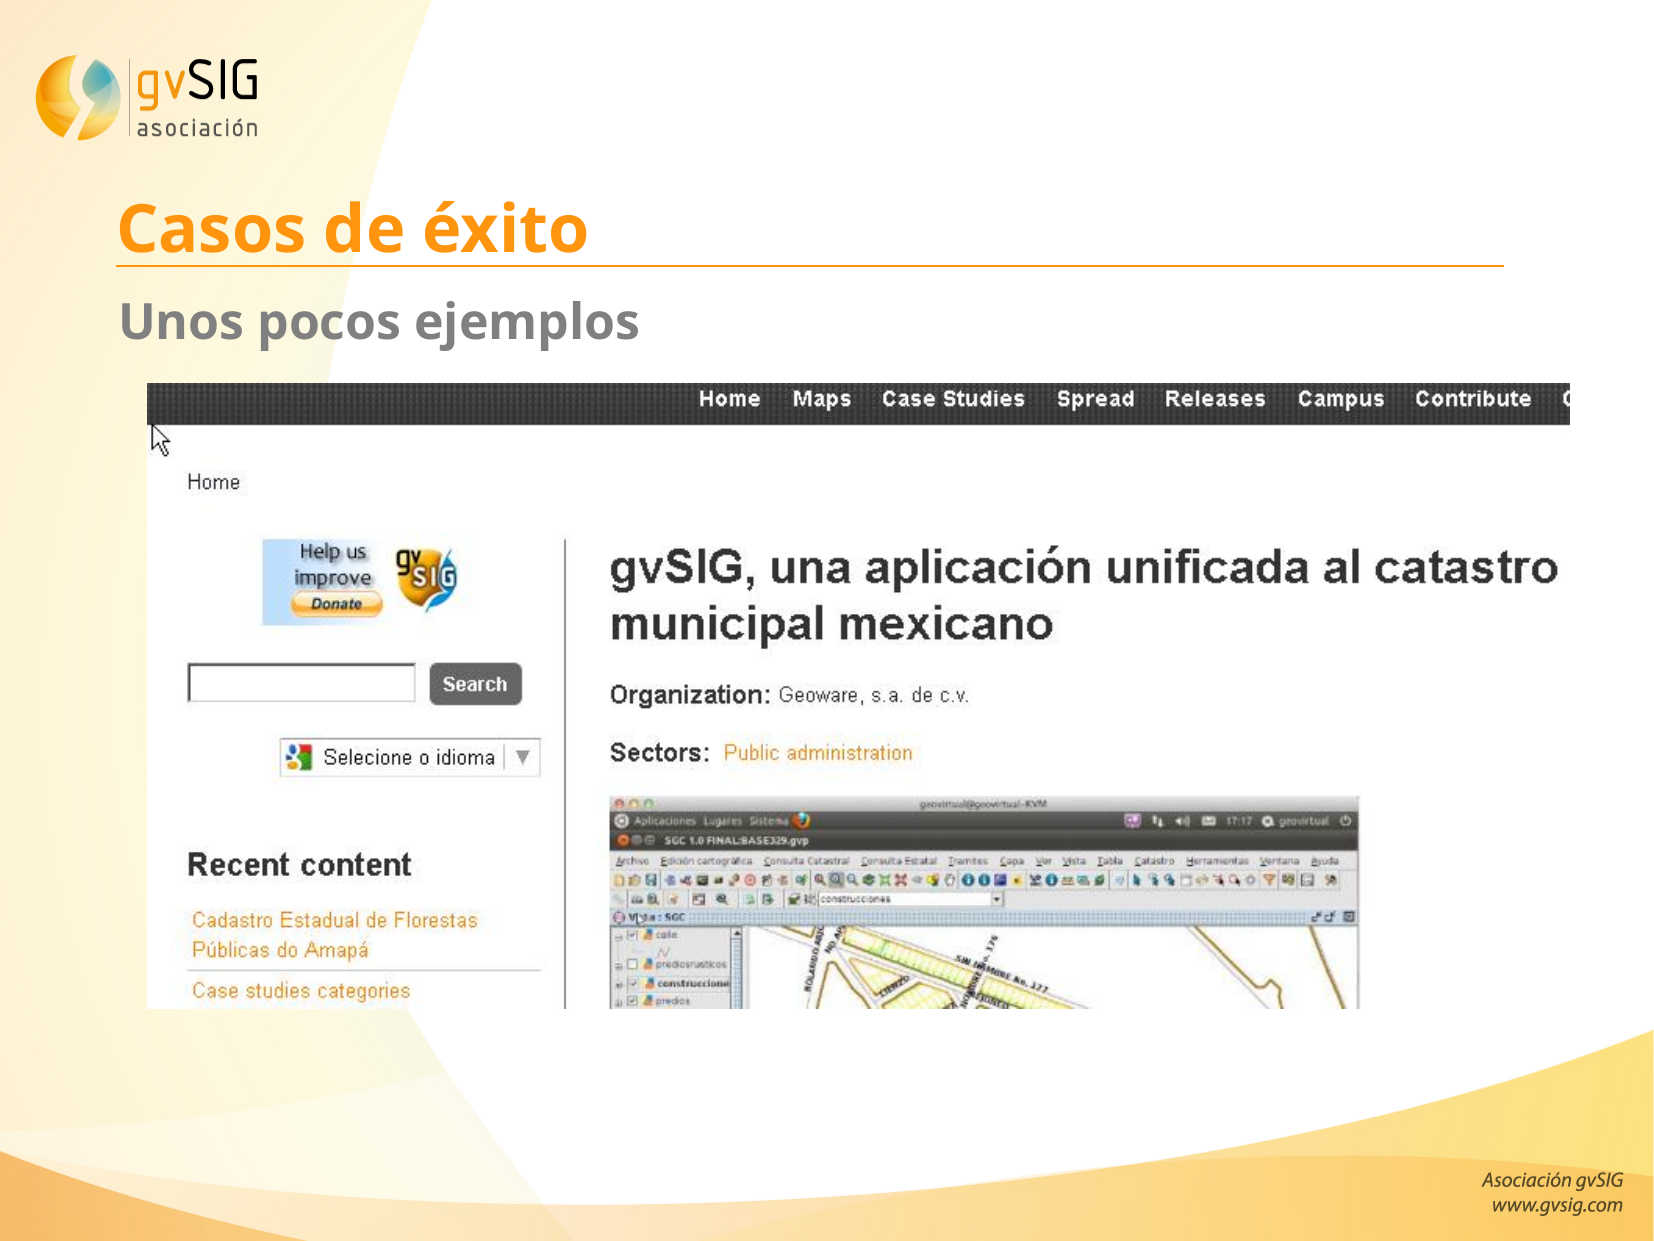

# Casos de éxito
Unos pocos ejemplos